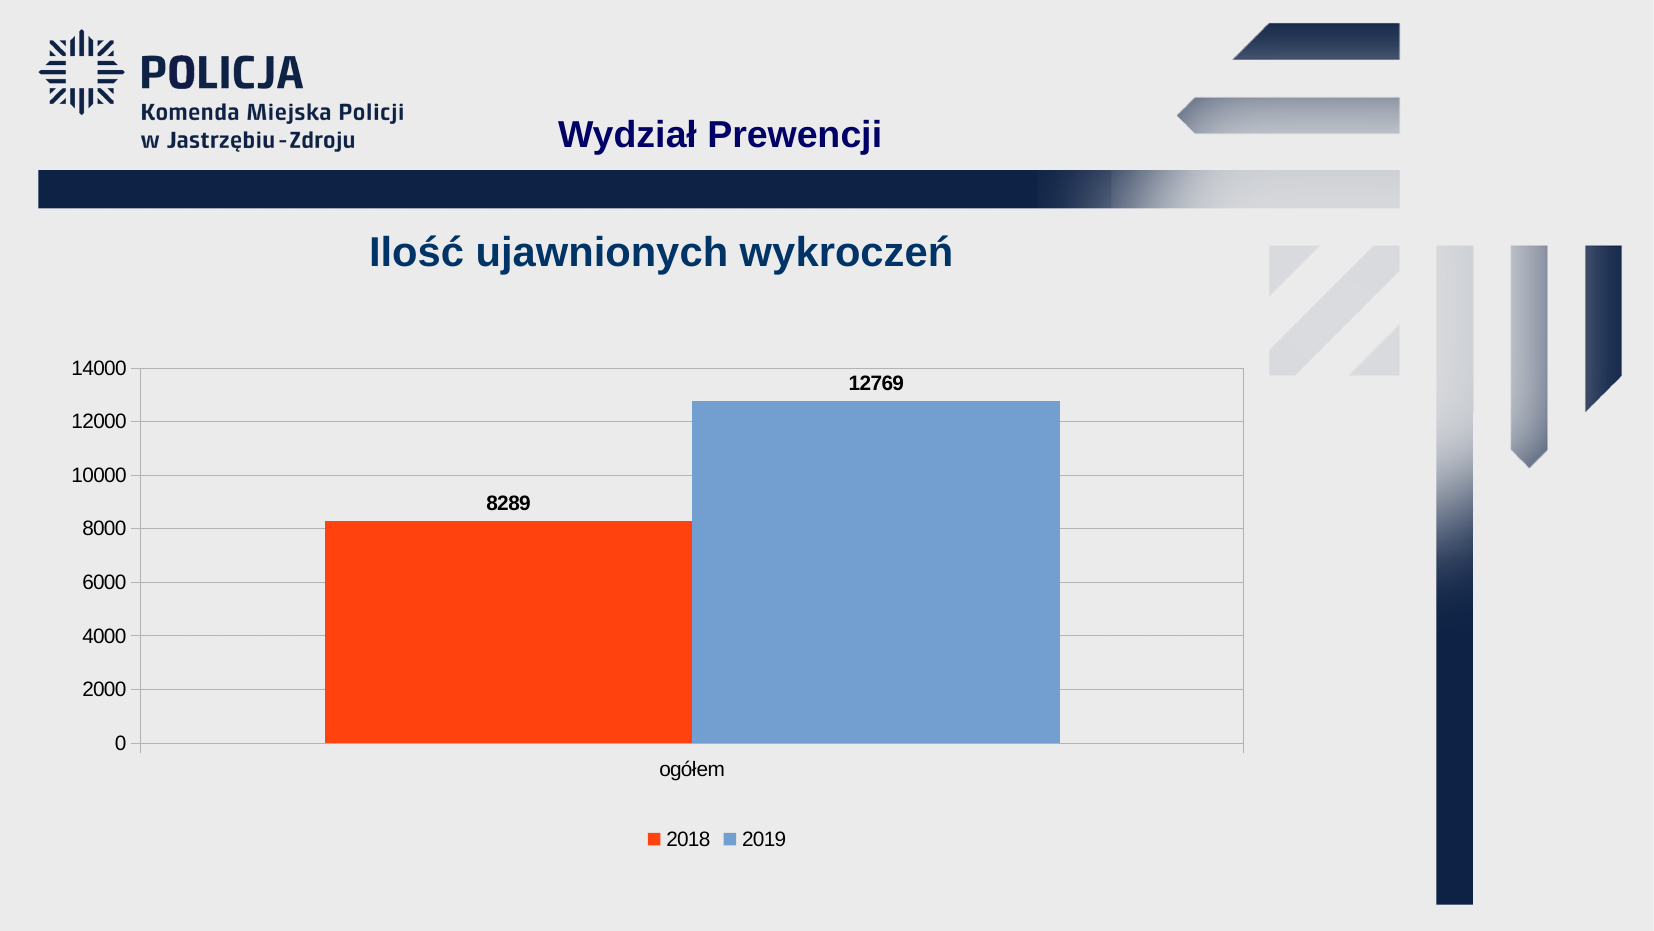

Wydział Prewencji
Ilość ujawnionych wykroczeń
### Chart
| Category | 2018 | 2019 |
|---|---|---|
| ogółem | 8289.0 | 12769.0 |